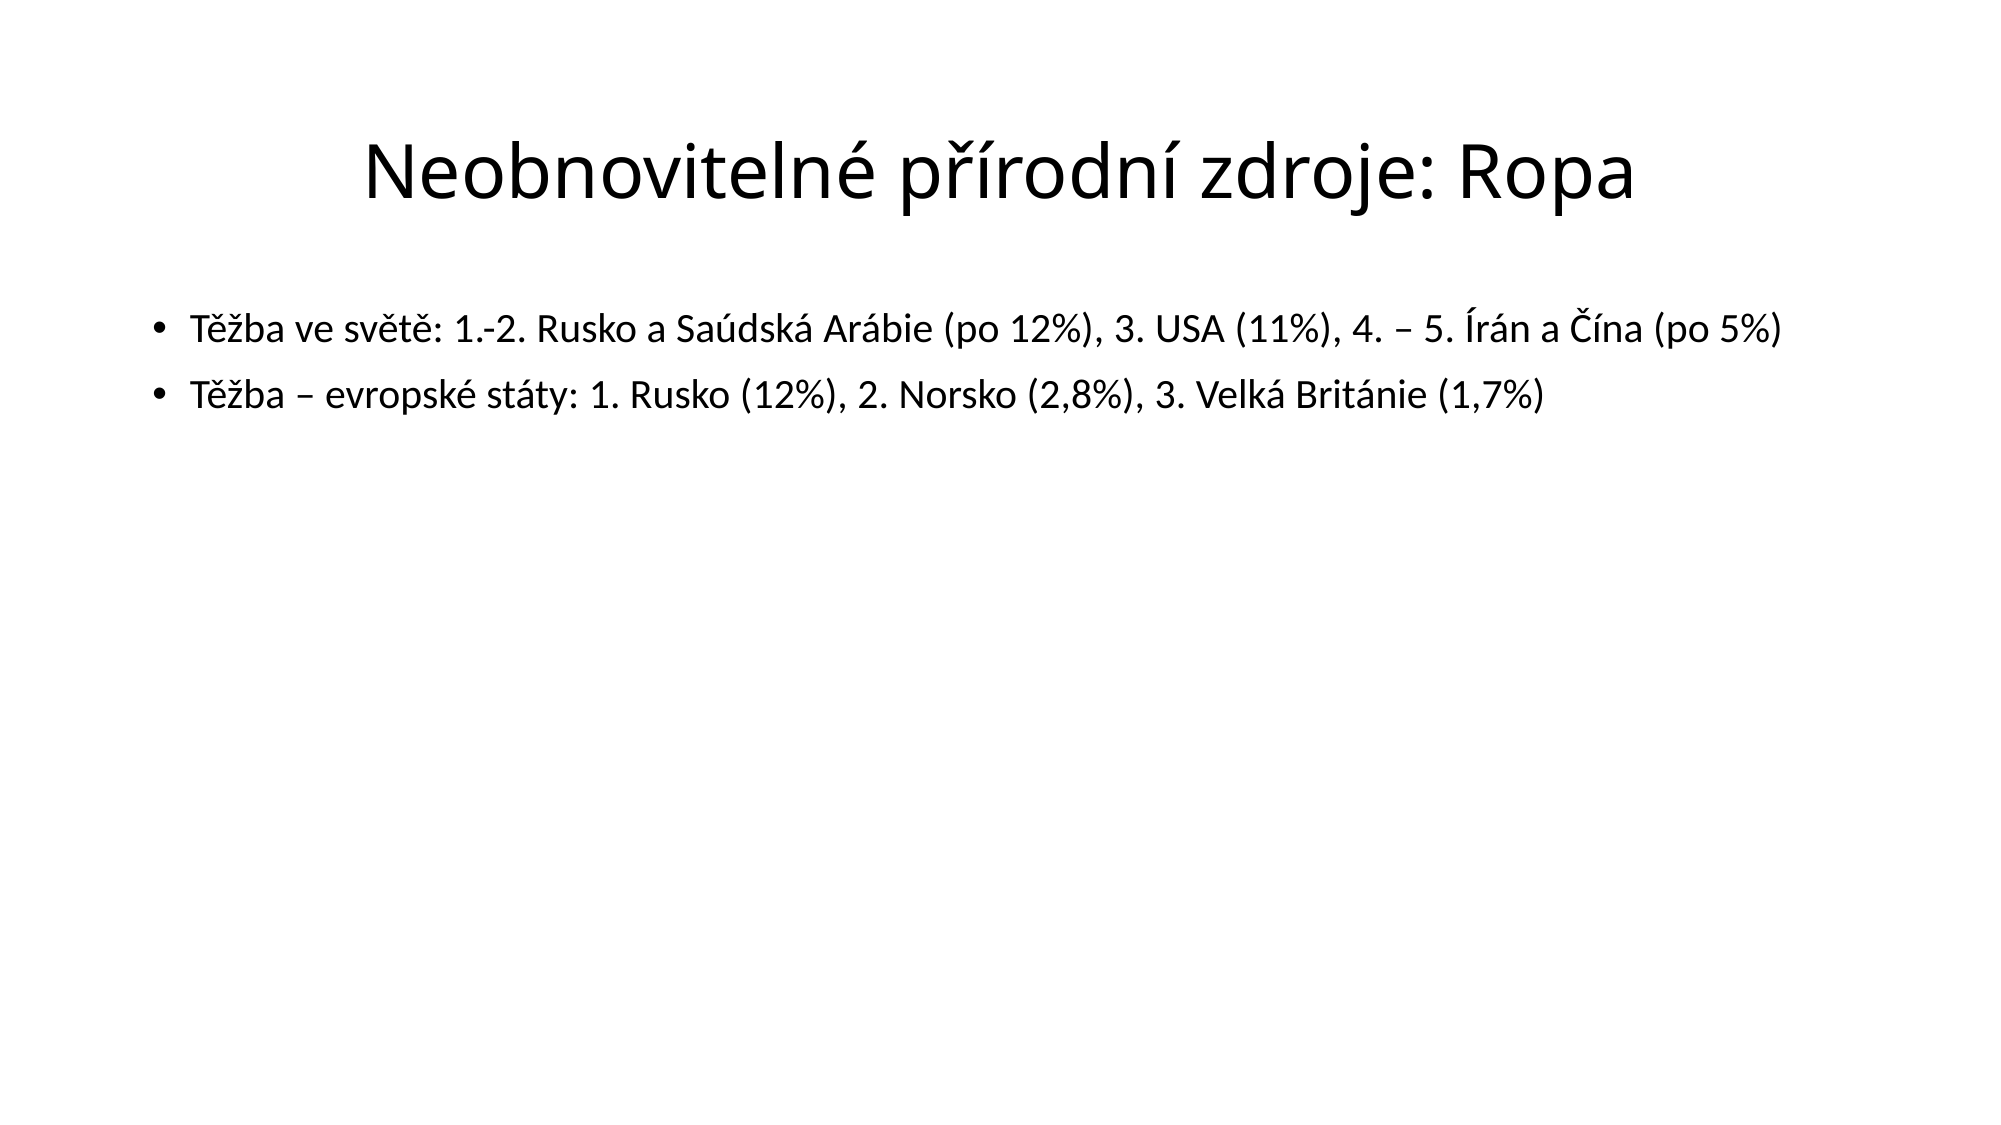

# Neobnovitelné přírodní zdroje: Ropa
Těžba ve světě: 1.-2. Rusko a Saúdská Arábie (po 12%), 3. USA (11%), 4. – 5. Írán a Čína (po 5%)
Těžba – evropské státy: 1. Rusko (12%), 2. Norsko (2,8%), 3. Velká Británie (1,7%)